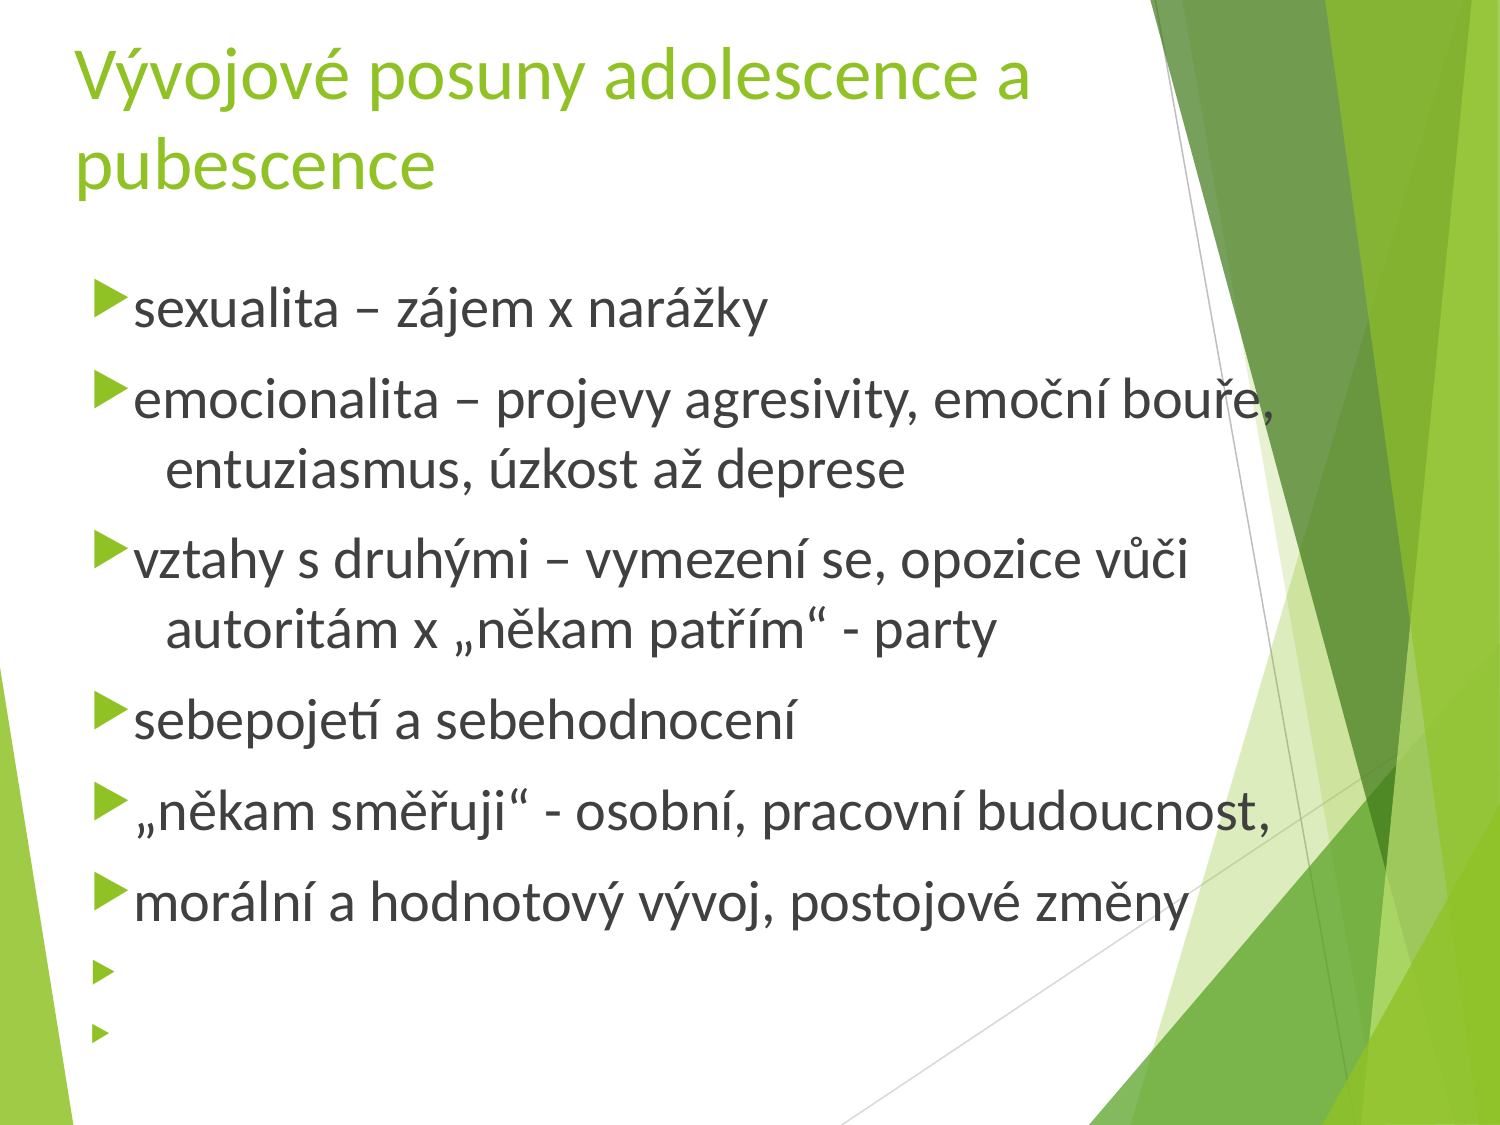

# Vývojové posuny adolescence a pubescence
sexualita – zájem x narážky
emocionalita – projevy agresivity, emoční bouře, entuziasmus, úzkost až deprese
vztahy s druhými – vymezení se, opozice vůči autoritám x „někam patřím“ - party
sebepojetí a sebehodnocení
„někam směřuji“ - osobní, pracovní budoucnost,
morální a hodnotový vývoj, postojové změny